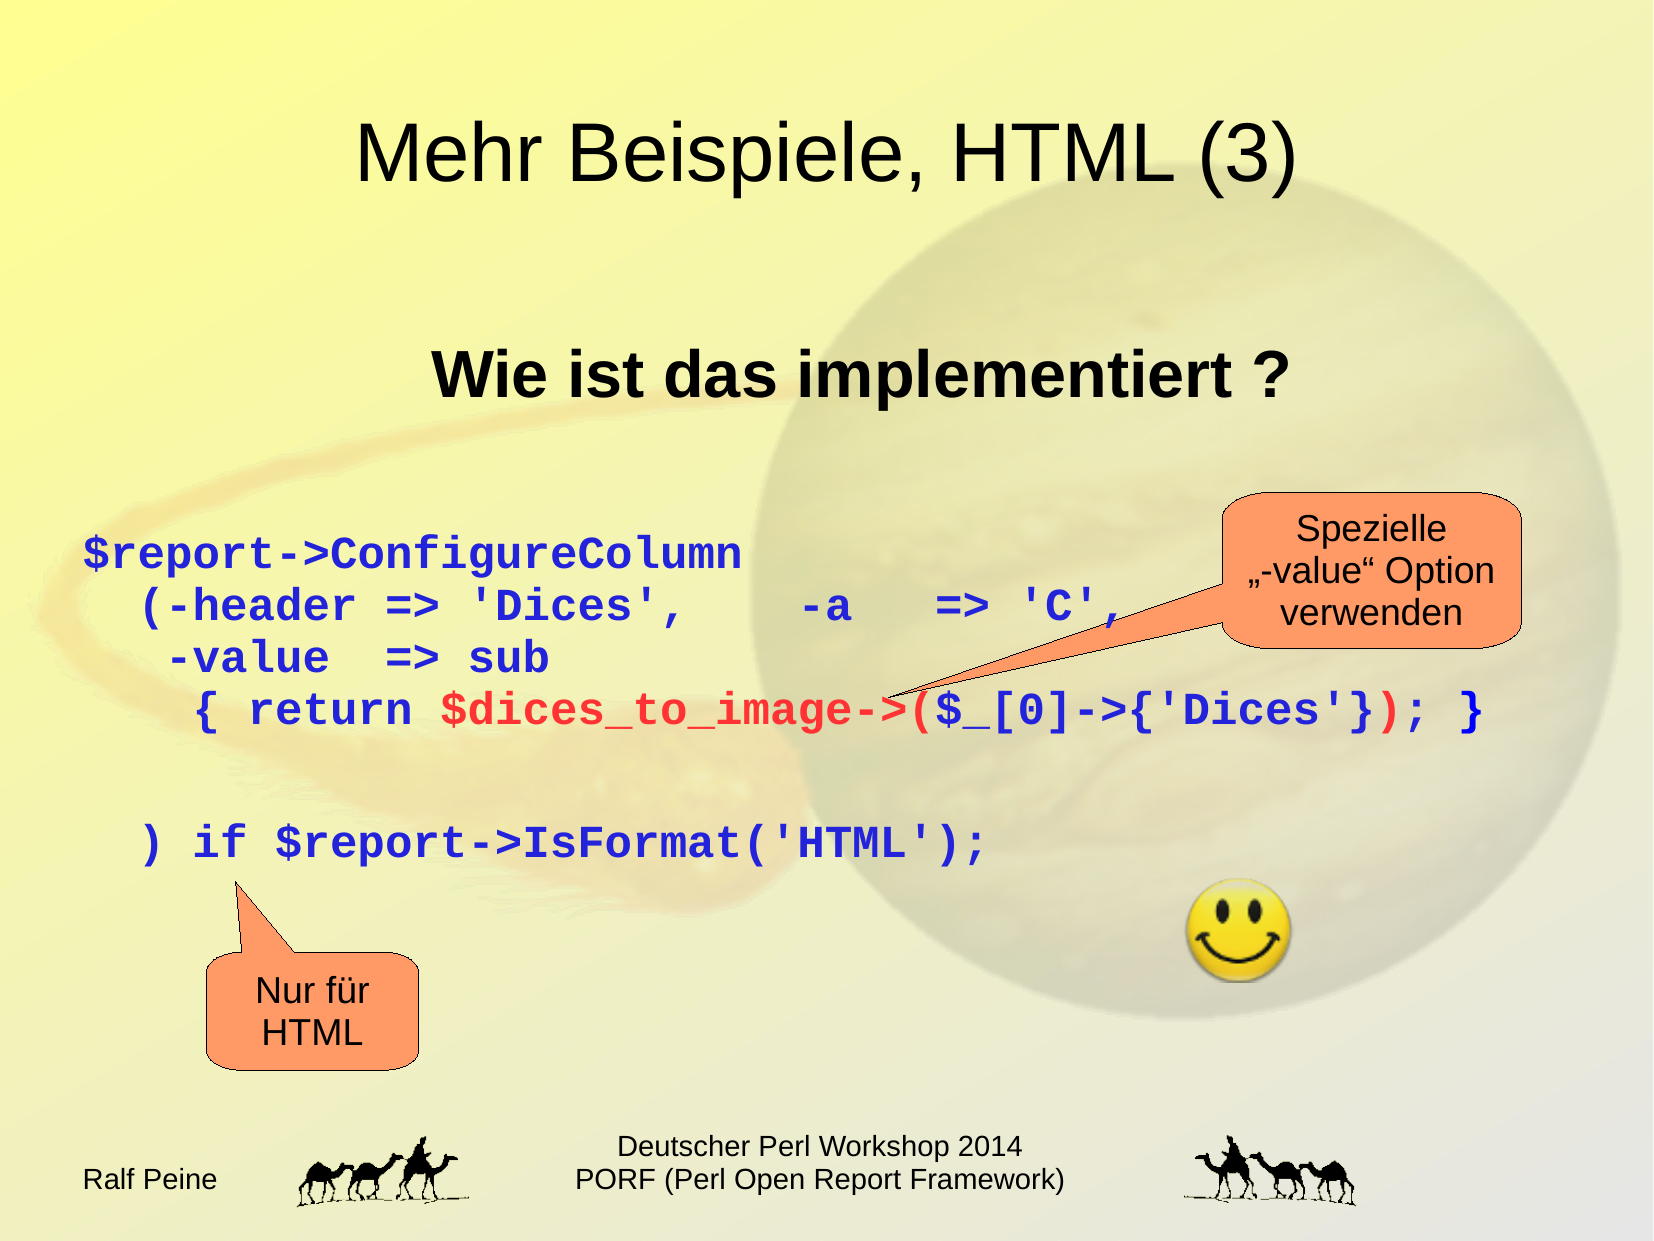

# Mehr Beispiele, HTML (3)
Wie ist das implementiert ?
$report->ConfigureColumn
 (-header => 'Dices', -a => 'C',
 -value => sub
 { return $dices_to_image->($_[0]->{'Dices'}); }
 ) if $report->IsFormat('HTML');
Spezielle
„-value“ Option
verwenden
Nur für
HTML